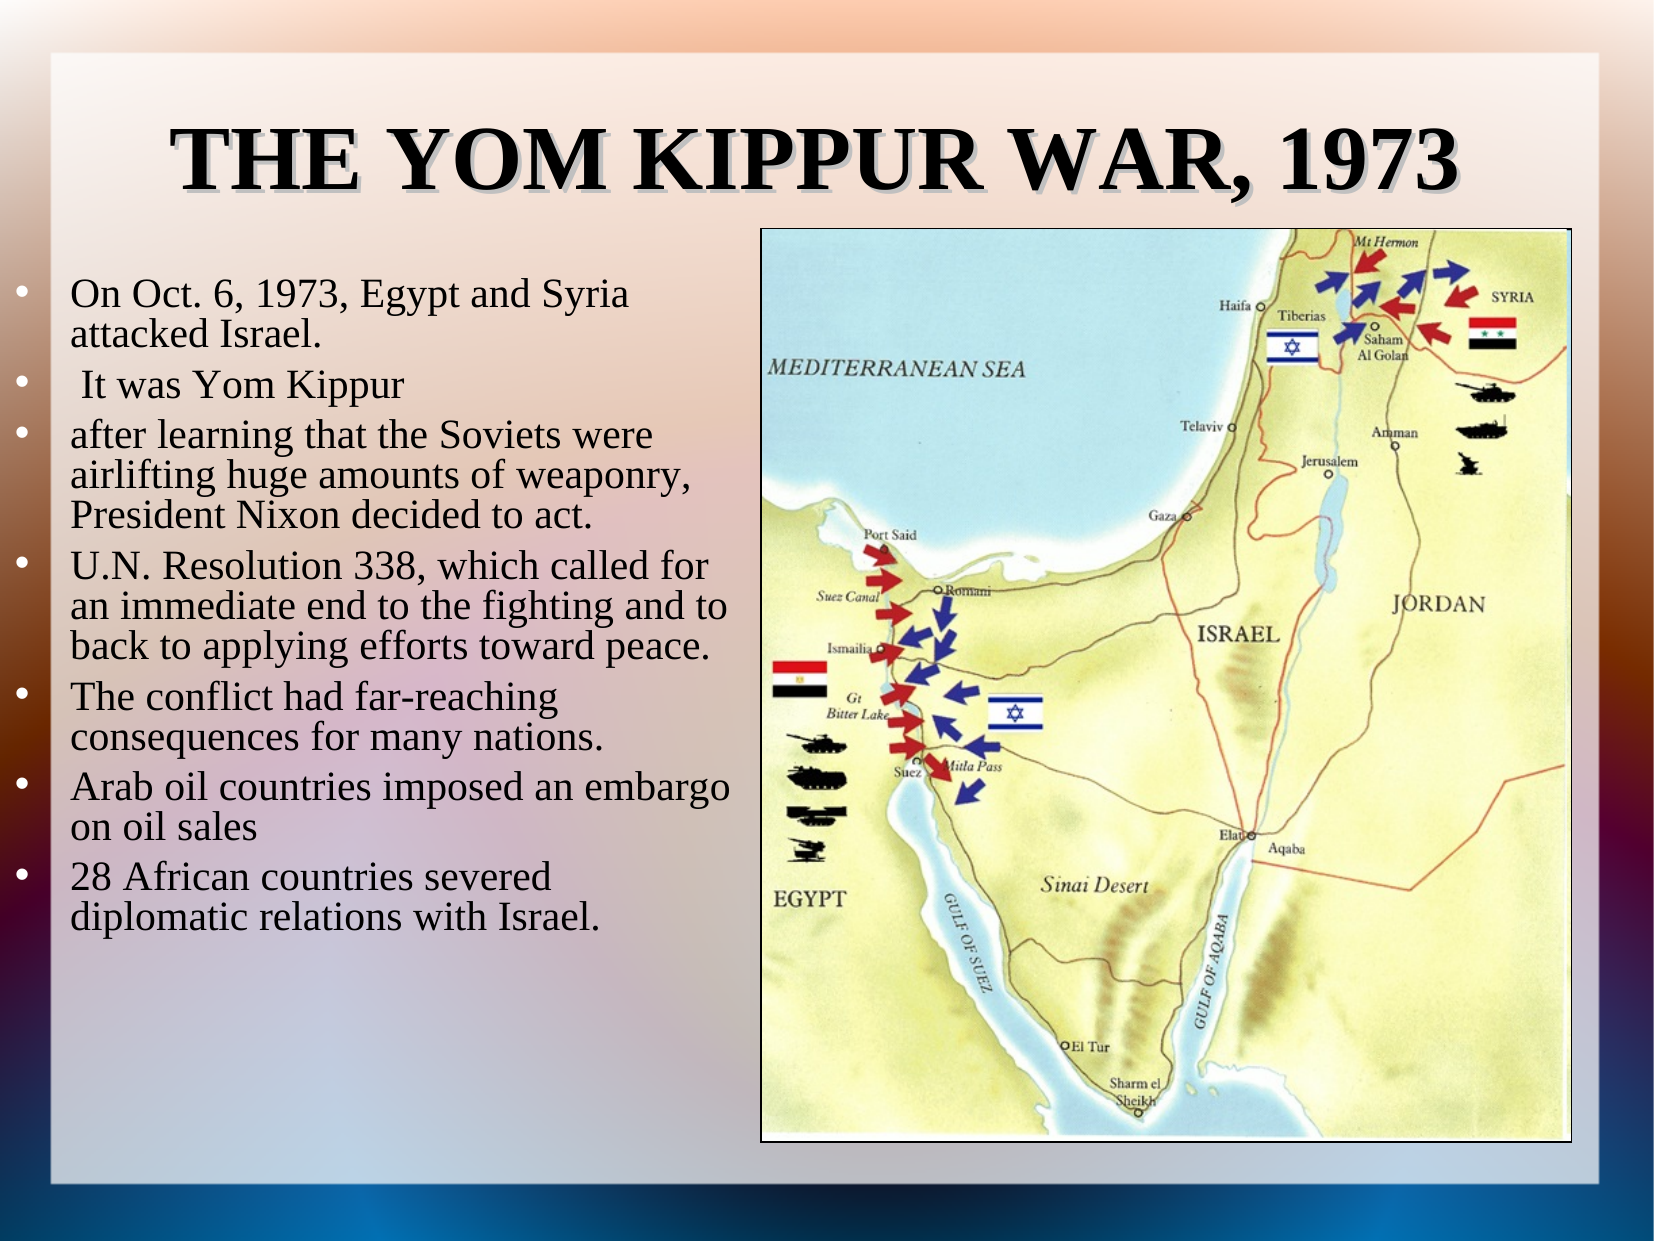

# THE YOM KIPPUR WAR, 1973
On Oct. 6, 1973, Egypt and Syria attacked Israel.
 It was Yom Kippur
after learning that the Soviets were airlifting huge amounts of weaponry, President Nixon decided to act.
U.N. Resolution 338, which called for an immediate end to the fighting and to back to applying efforts toward peace.
The conflict had far-reaching consequences for many nations.
Arab oil countries imposed an embargo on oil sales
28 African countries severed diplomatic relations with Israel.